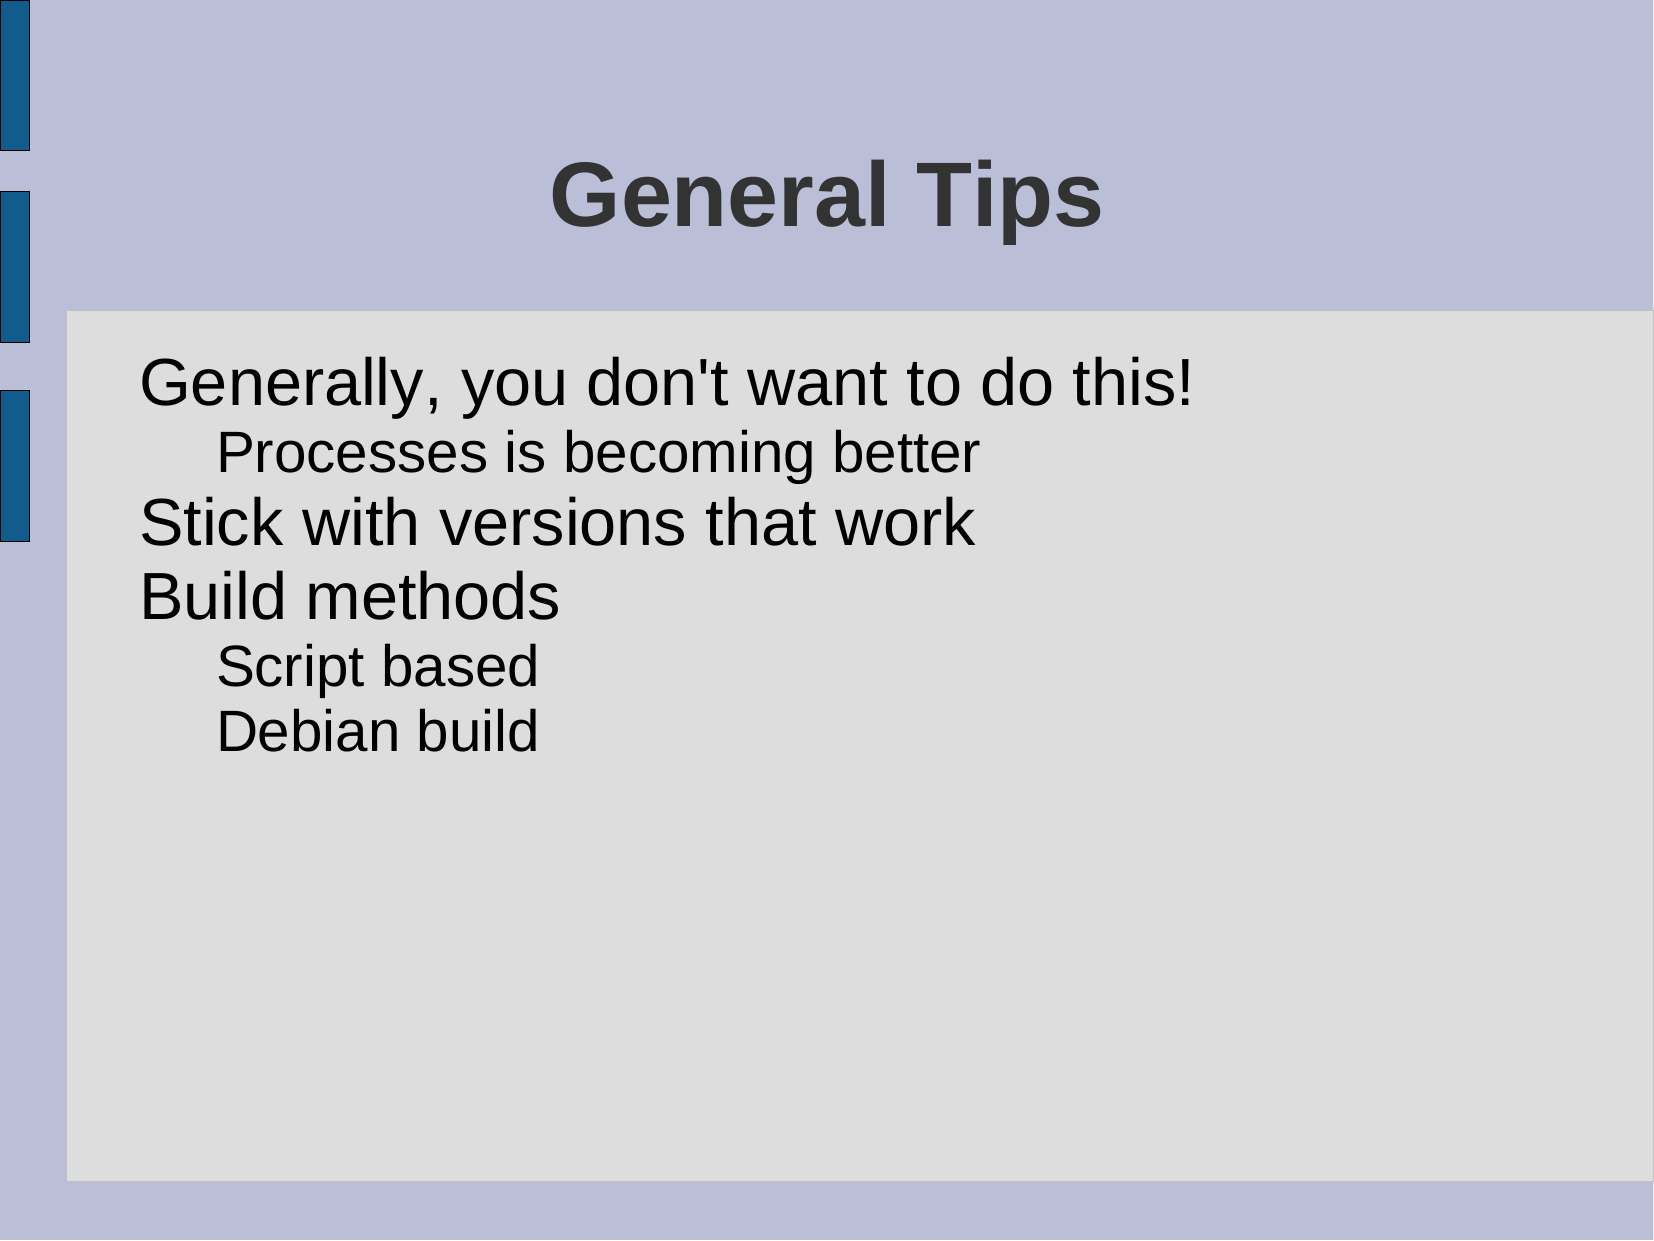

# General Tips
Generally, you don't want to do this!
Processes is becoming better
Stick with versions that work
Build methods
Script based
Debian build